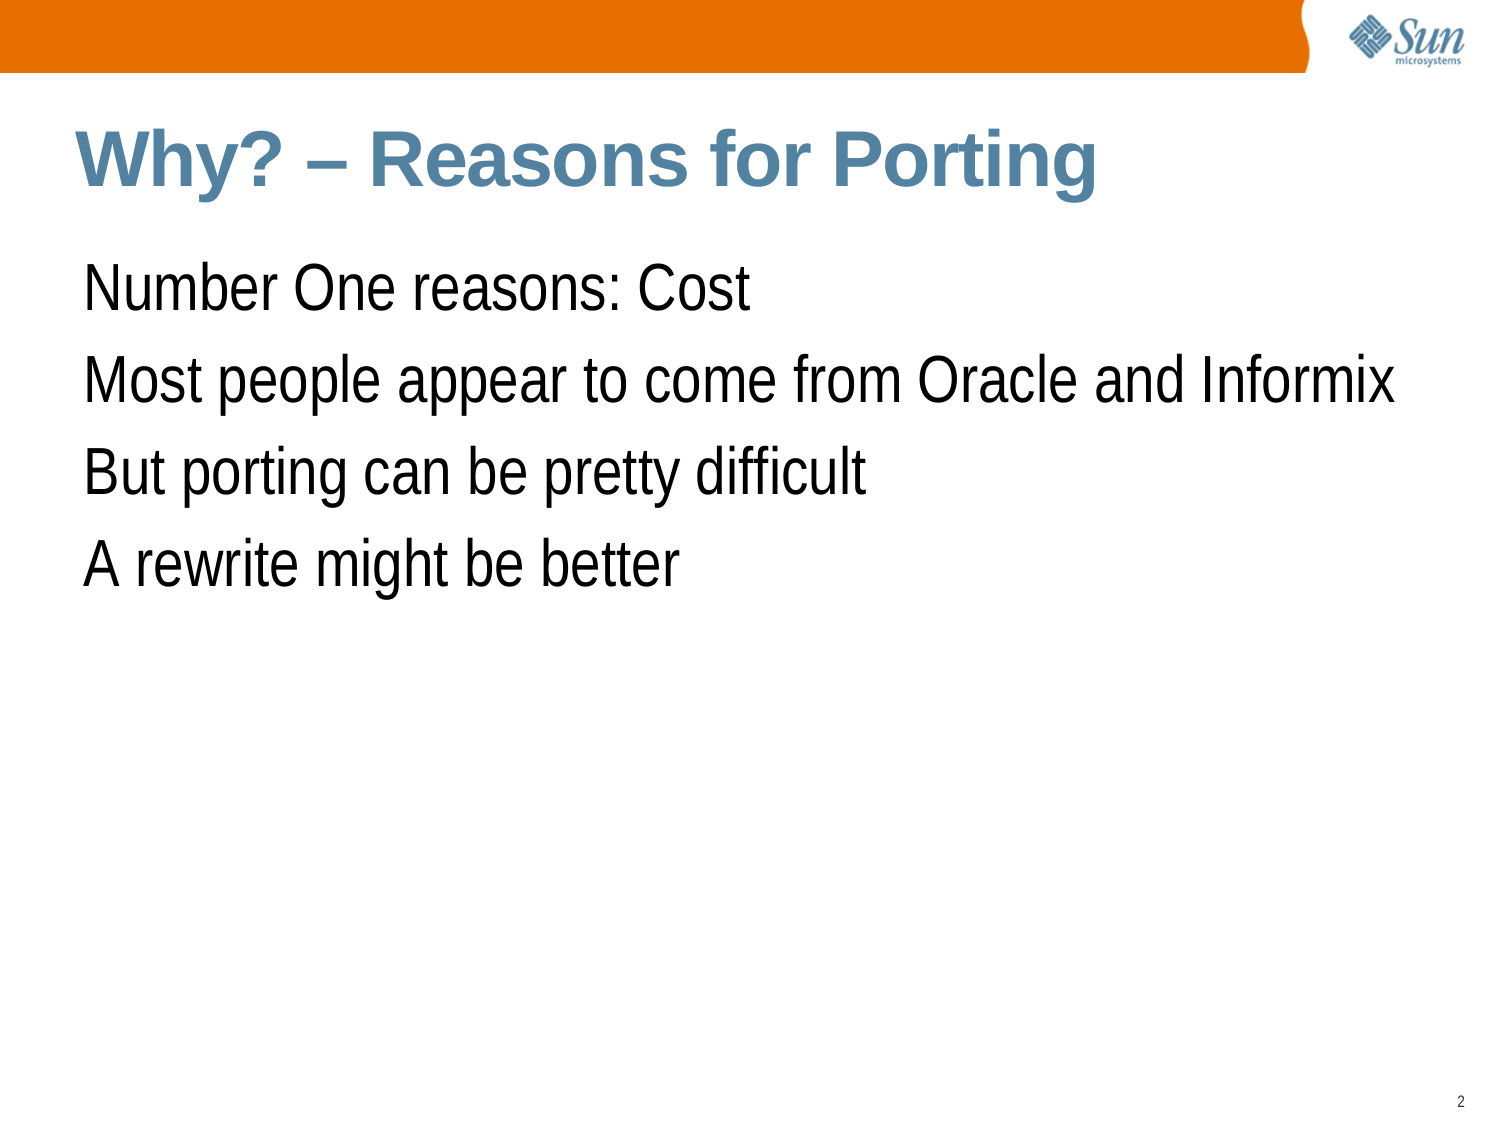

# Why? – Reasons for Porting
Number One reasons: Cost
Most people appear to come from Oracle and Informix
But porting can be pretty difficult
A rewrite might be better